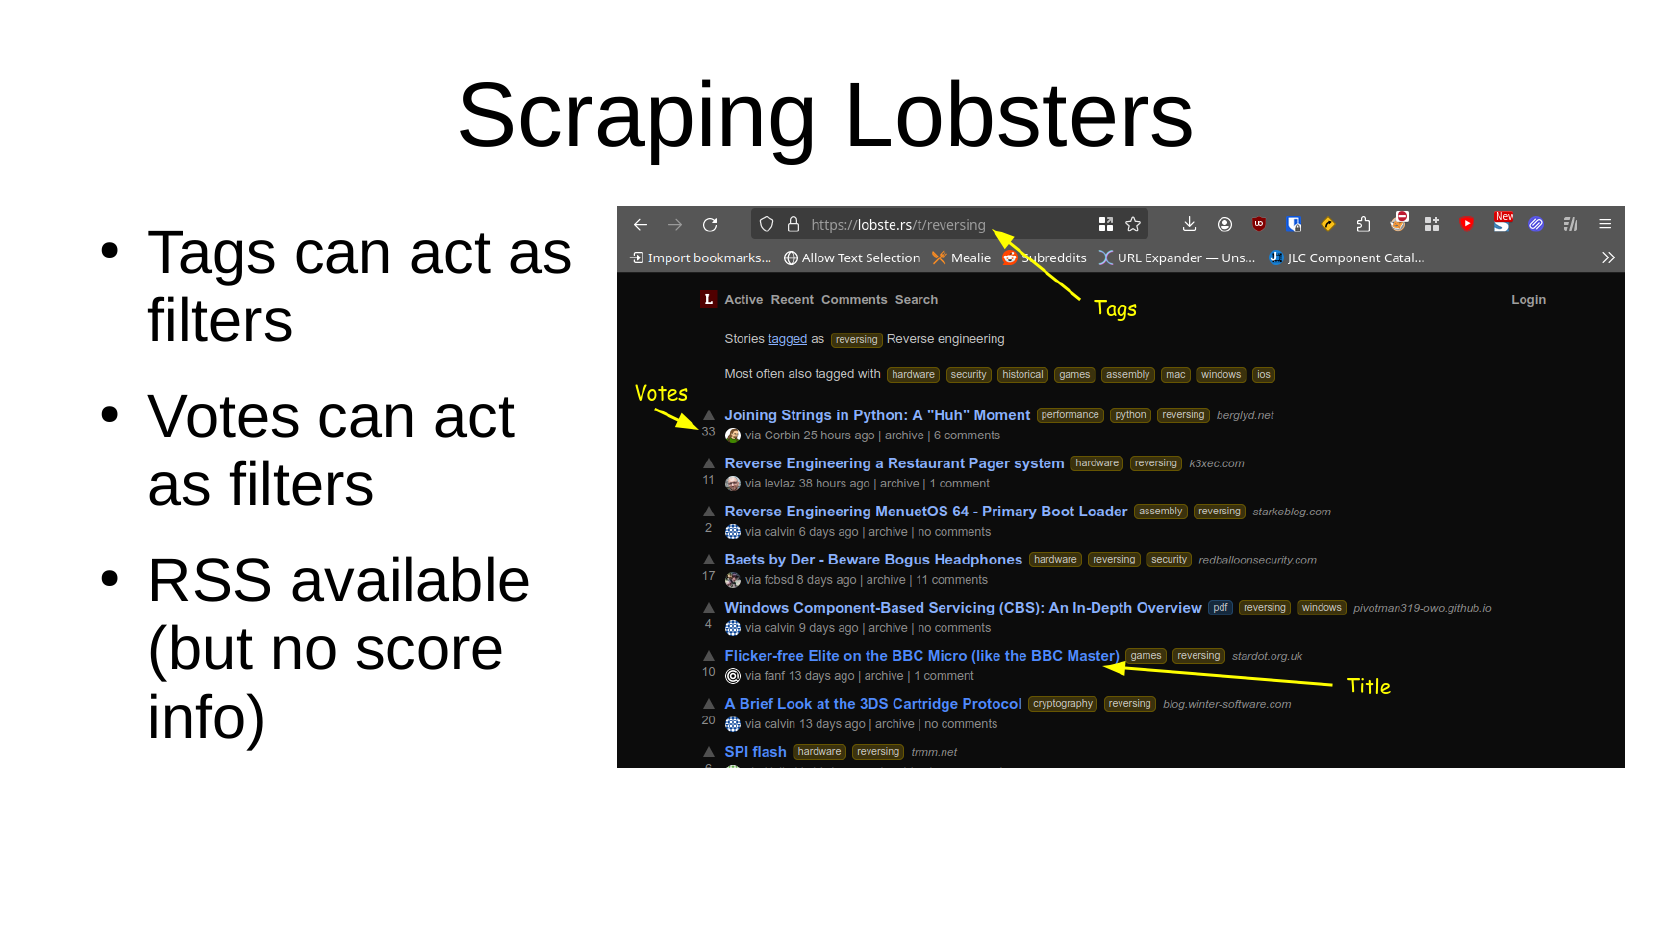

# Scraping Lobsters
Tags can act as filters
Votes can act as filters
RSS available (but no score info)